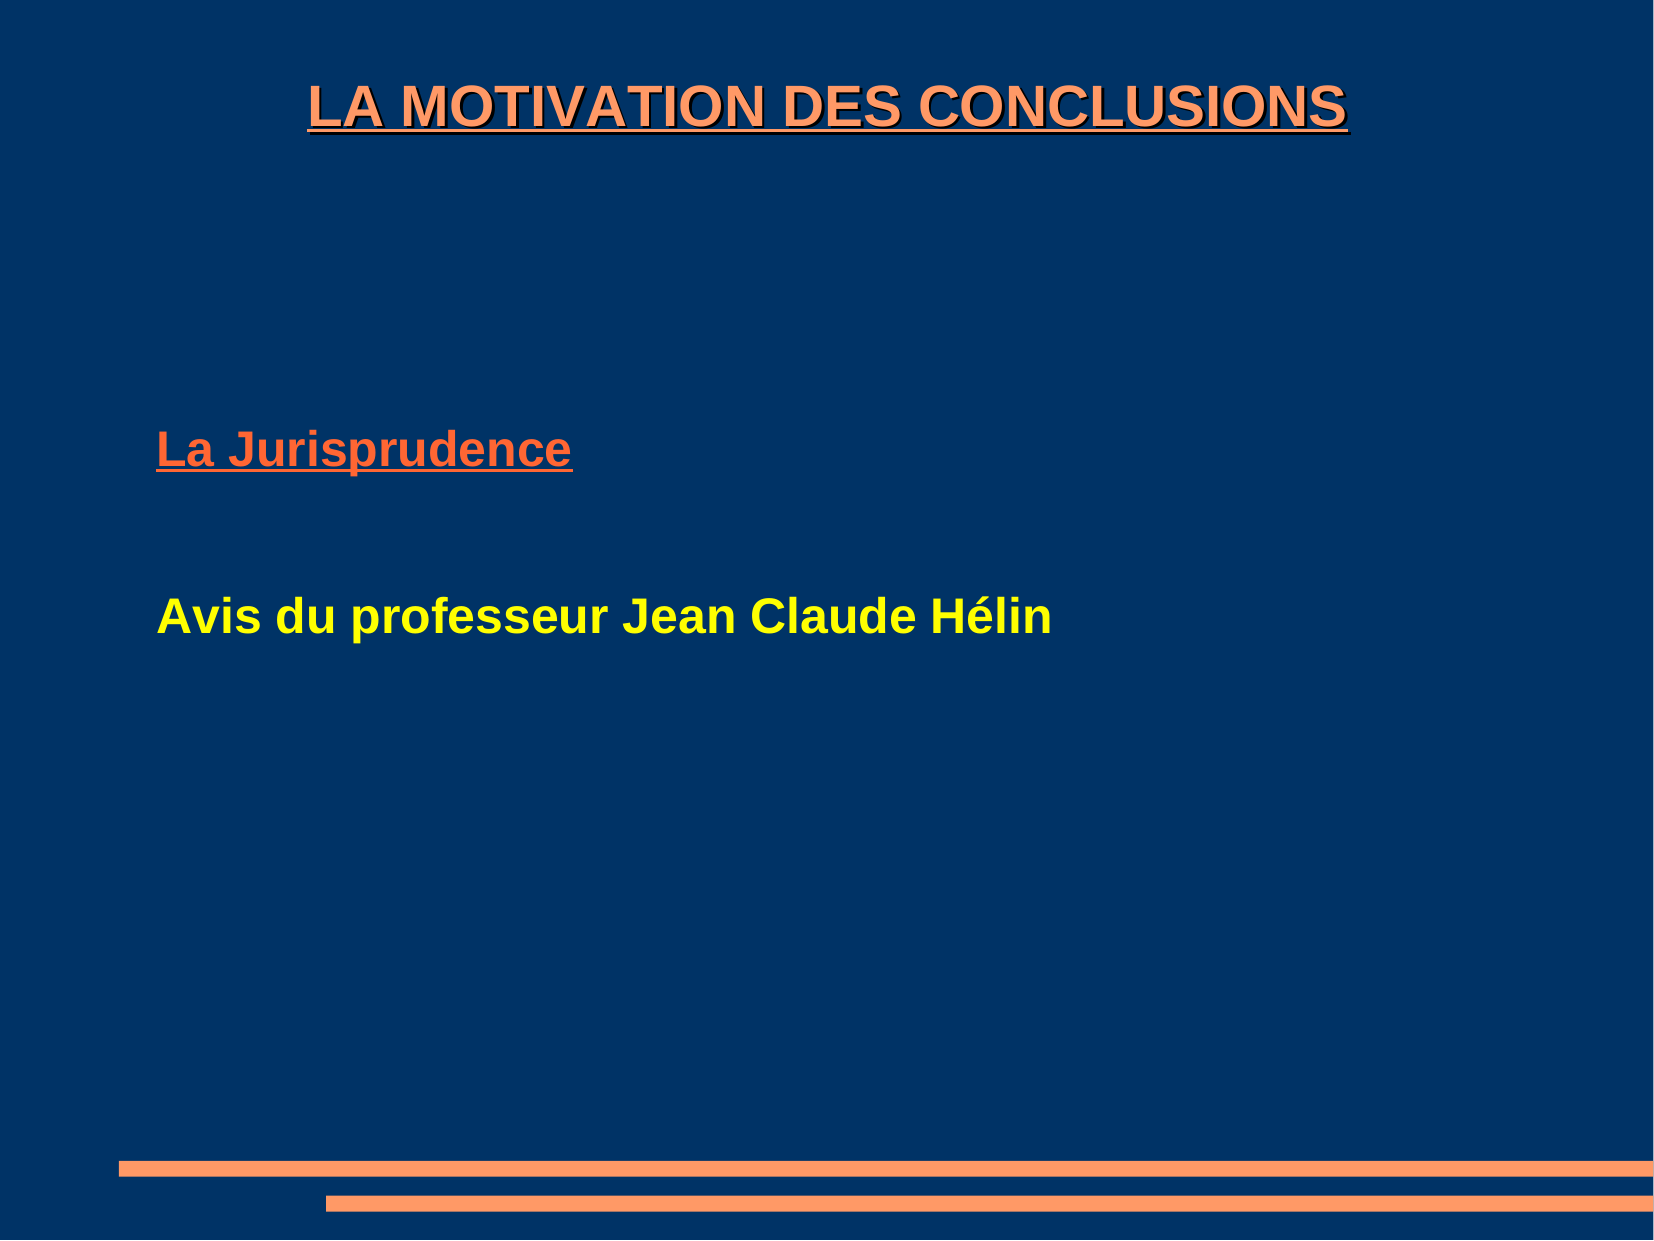

# LA MOTIVATION DES CONCLUSIONS
La Jurisprudence
Avis du professeur Jean Claude Hélin